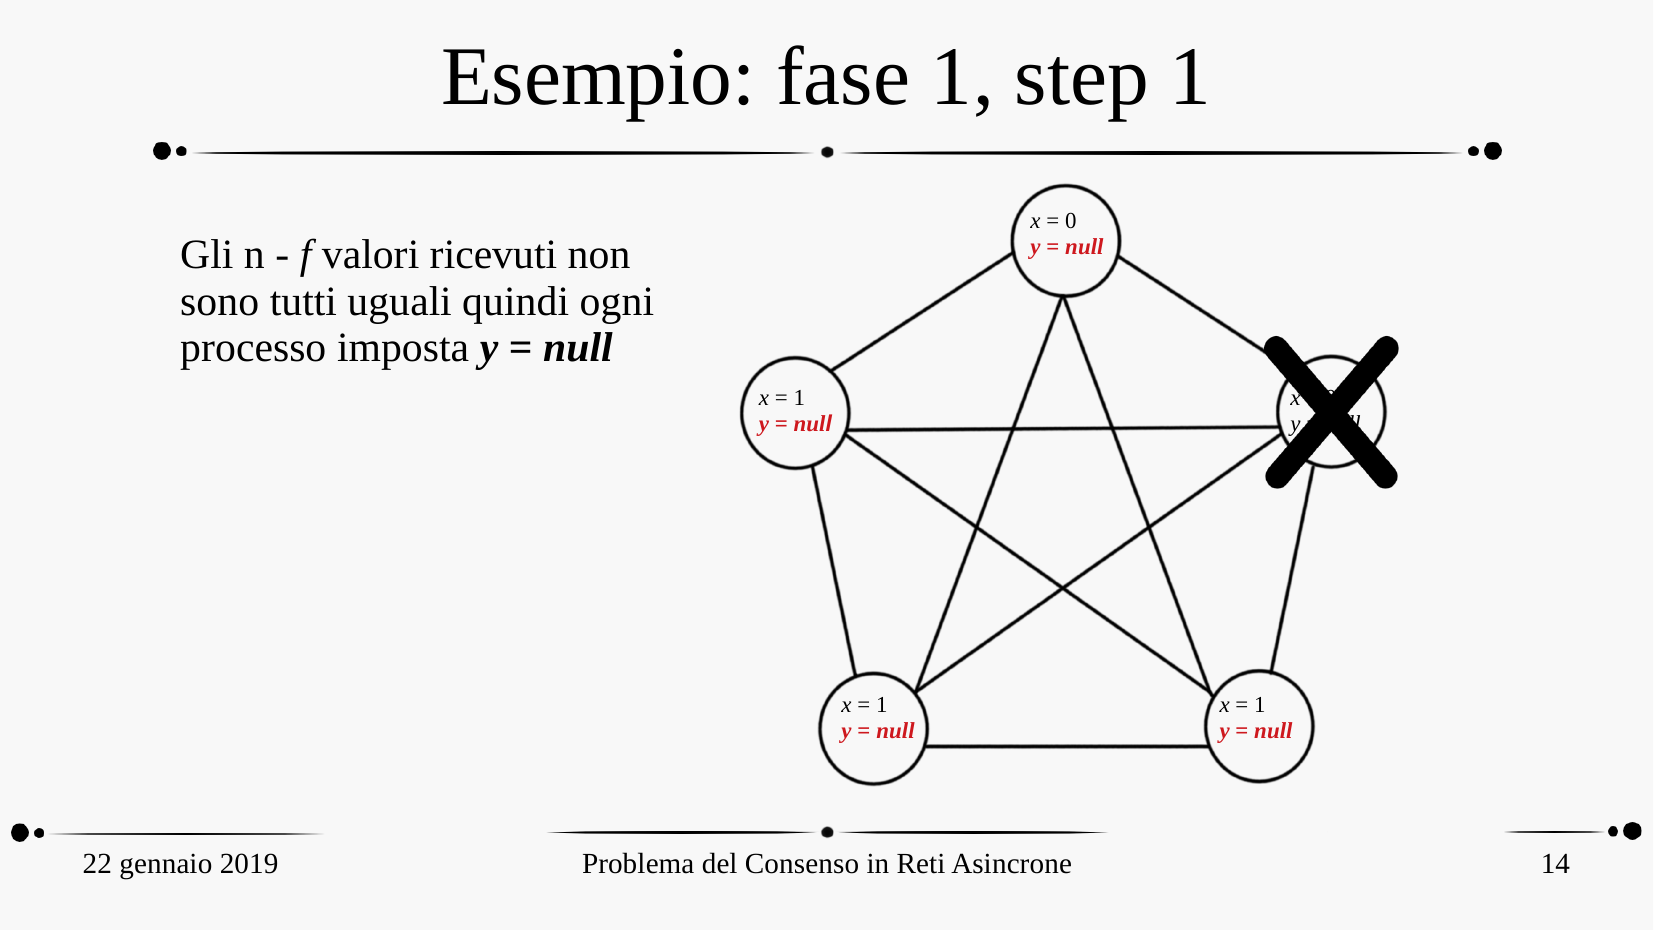

# Esempio: fase 1, step 1
x = 0
y = null
Gli n - f valori ricevuti non sono tutti uguali quindi ogni processo imposta y = null
x = 1
y = null
x = 0
y = null
x = 1
y = null
x = 1
y = null
22 gennaio 2019
Problema del Consenso in Reti Asincrone
14